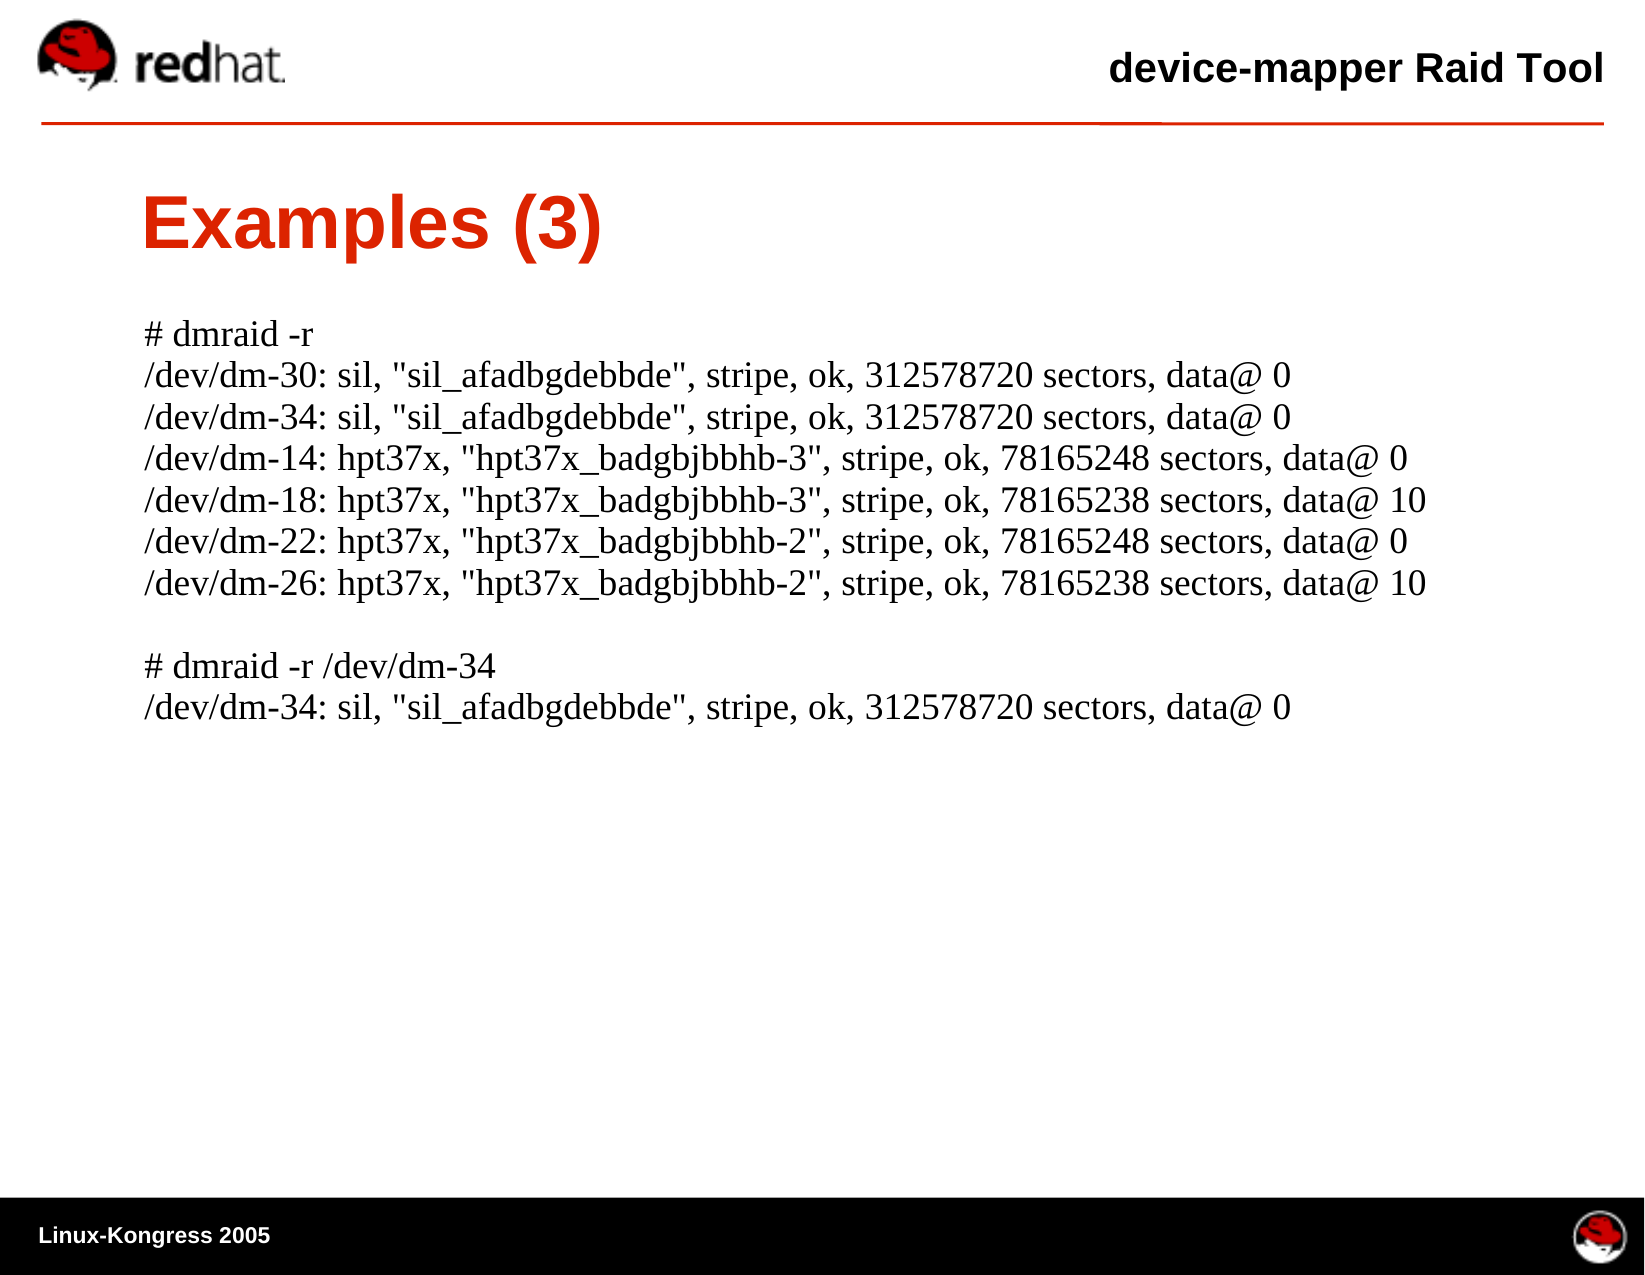

device-mapper Raid Tool
Examples (3)
# dmraid -r
/dev/dm-30: sil, "sil_afadbgdebbde", stripe, ok, 312578720 sectors, data@ 0
/dev/dm-34: sil, "sil_afadbgdebbde", stripe, ok, 312578720 sectors, data@ 0
/dev/dm-14: hpt37x, "hpt37x_badgbjbbhb-3", stripe, ok, 78165248 sectors, data@ 0
/dev/dm-18: hpt37x, "hpt37x_badgbjbbhb-3", stripe, ok, 78165238 sectors, data@ 10
/dev/dm-22: hpt37x, "hpt37x_badgbjbbhb-2", stripe, ok, 78165248 sectors, data@ 0
/dev/dm-26: hpt37x, "hpt37x_badgbjbbhb-2", stripe, ok, 78165238 sectors, data@ 10
# dmraid -r /dev/dm-34
/dev/dm-34: sil, "sil_afadbgdebbde", stripe, ok, 312578720 sectors, data@ 0
Linux-Kongress 2005